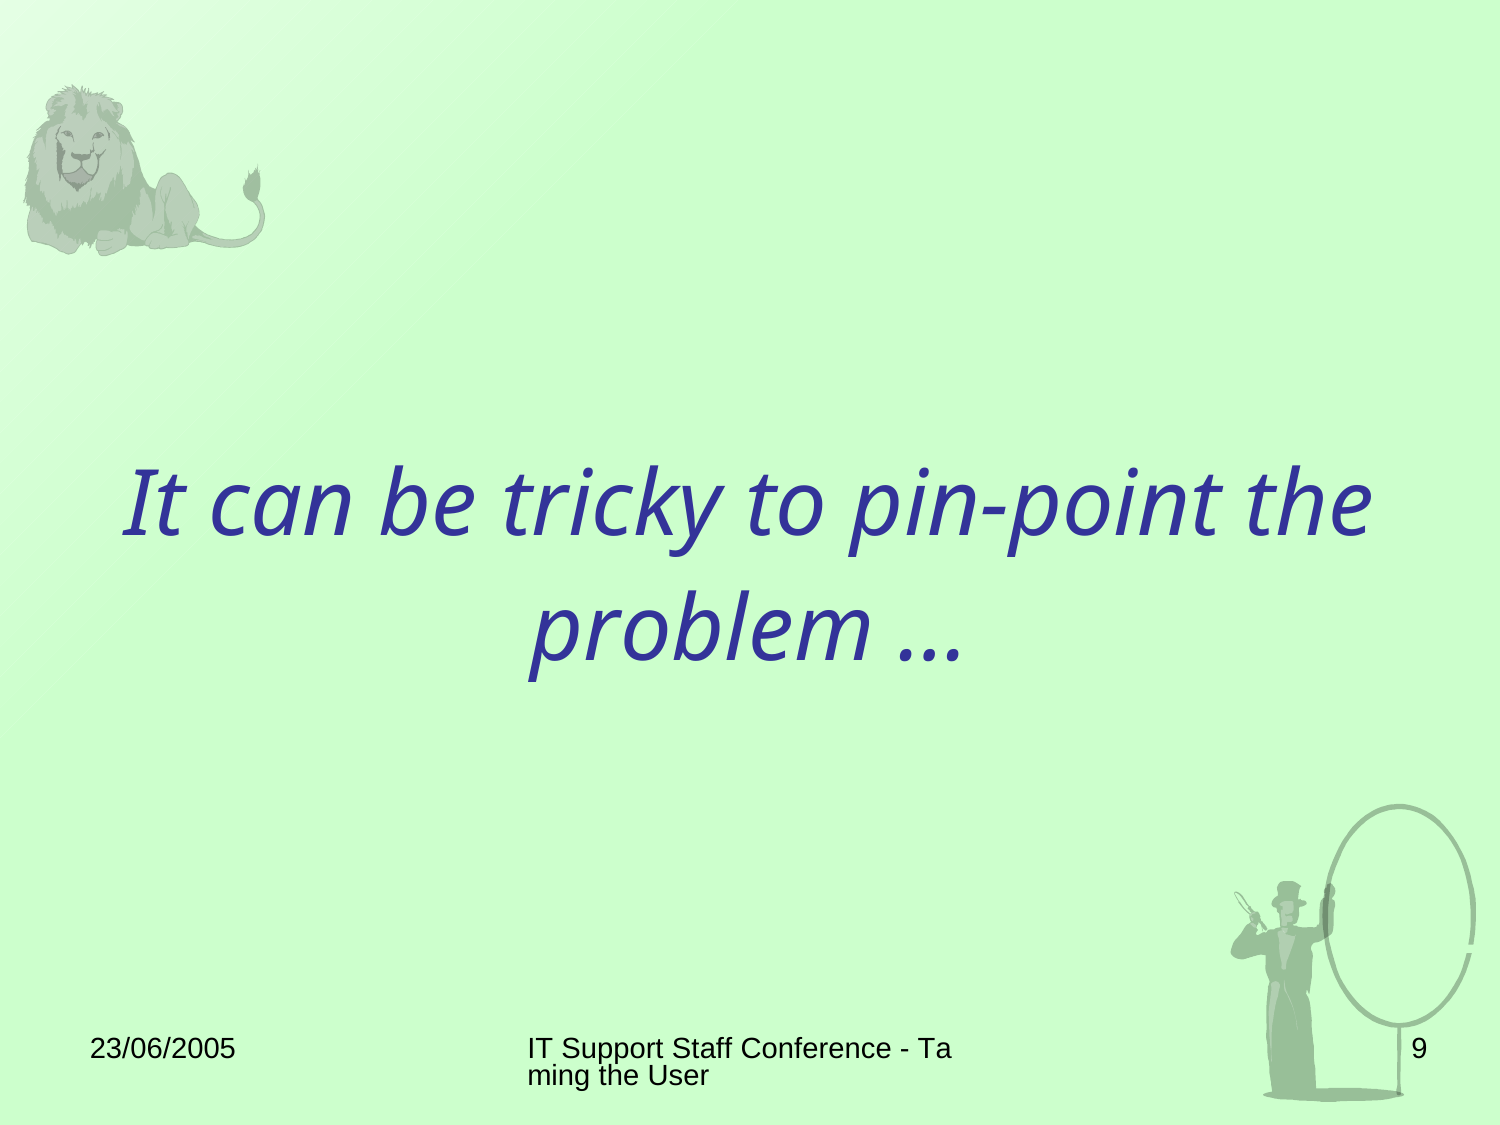

# It can be tricky to pin-point the problem …
23/06/2005
IT Support Staff Conference - Taming the User
9